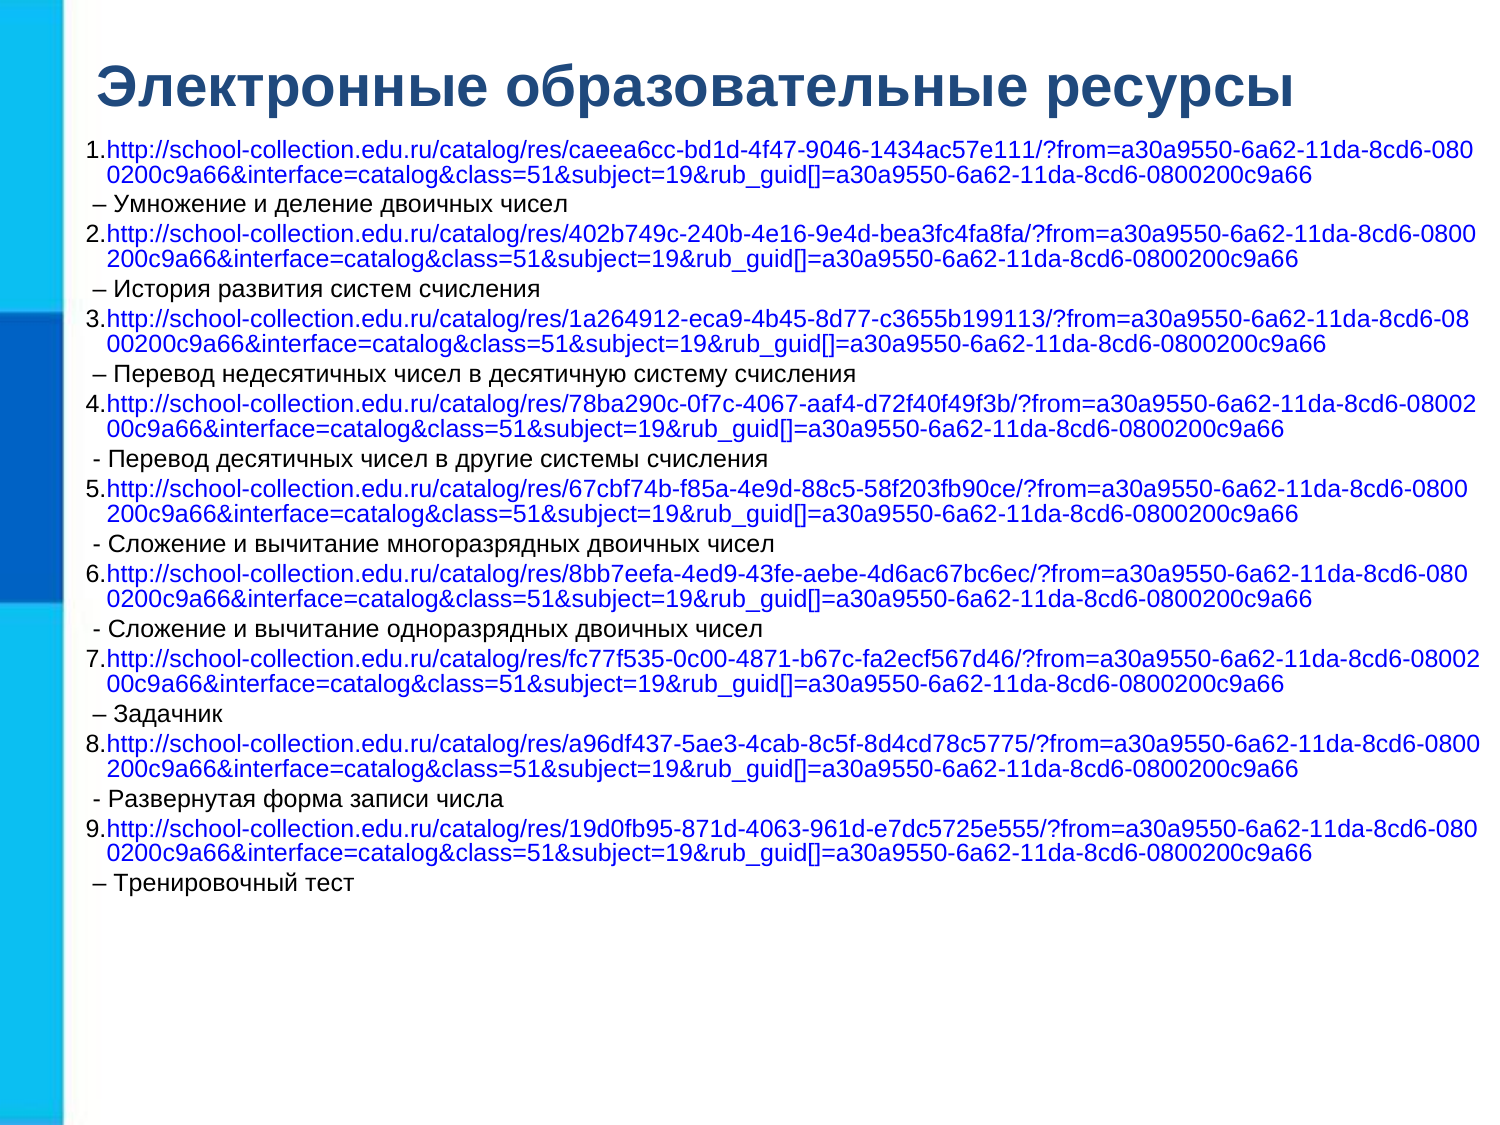

Электронные образовательные ресурсы
http://school-collection.edu.ru/catalog/res/caeea6cc-bd1d-4f47-9046-1434ac57e111/?from=a30a9550-6a62-11da-8cd6-0800200c9a66&interface=catalog&class=51&subject=19&rub_guid[]=a30a9550-6a62-11da-8cd6-0800200c9a66 – Умножение и деление двоичных чисел
http://school-collection.edu.ru/catalog/res/402b749c-240b-4e16-9e4d-bea3fc4fa8fa/?from=a30a9550-6a62-11da-8cd6-0800200c9a66&interface=catalog&class=51&subject=19&rub_guid[]=a30a9550-6a62-11da-8cd6-0800200c9a66 – История развития систем счисления
http://school-collection.edu.ru/catalog/res/1a264912-eca9-4b45-8d77-c3655b199113/?from=a30a9550-6a62-11da-8cd6-0800200c9a66&interface=catalog&class=51&subject=19&rub_guid[]=a30a9550-6a62-11da-8cd6-0800200c9a66 – Перевод недесятичных чисел в десятичную систему счисления
http://school-collection.edu.ru/catalog/res/78ba290c-0f7c-4067-aaf4-d72f40f49f3b/?from=a30a9550-6a62-11da-8cd6-0800200c9a66&interface=catalog&class=51&subject=19&rub_guid[]=a30a9550-6a62-11da-8cd6-0800200c9a66 - Перевод десятичных чисел в другие системы счисления
http://school-collection.edu.ru/catalog/res/67cbf74b-f85a-4e9d-88c5-58f203fb90ce/?from=a30a9550-6a62-11da-8cd6-0800200c9a66&interface=catalog&class=51&subject=19&rub_guid[]=a30a9550-6a62-11da-8cd6-0800200c9a66 - Сложение и вычитание многоразрядных двоичных чисел
http://school-collection.edu.ru/catalog/res/8bb7eefa-4ed9-43fe-aebe-4d6ac67bc6ec/?from=a30a9550-6a62-11da-8cd6-0800200c9a66&interface=catalog&class=51&subject=19&rub_guid[]=a30a9550-6a62-11da-8cd6-0800200c9a66 - Сложение и вычитание одноразрядных двоичных чисел
http://school-collection.edu.ru/catalog/res/fc77f535-0c00-4871-b67c-fa2ecf567d46/?from=a30a9550-6a62-11da-8cd6-0800200c9a66&interface=catalog&class=51&subject=19&rub_guid[]=a30a9550-6a62-11da-8cd6-0800200c9a66 – Задачник
http://school-collection.edu.ru/catalog/res/a96df437-5ae3-4cab-8c5f-8d4cd78c5775/?from=a30a9550-6a62-11da-8cd6-0800200c9a66&interface=catalog&class=51&subject=19&rub_guid[]=a30a9550-6a62-11da-8cd6-0800200c9a66 - Развернутая форма записи числа
http://school-collection.edu.ru/catalog/res/19d0fb95-871d-4063-961d-e7dc5725e555/?from=a30a9550-6a62-11da-8cd6-0800200c9a66&interface=catalog&class=51&subject=19&rub_guid[]=a30a9550-6a62-11da-8cd6-0800200c9a66 – Тренировочный тест